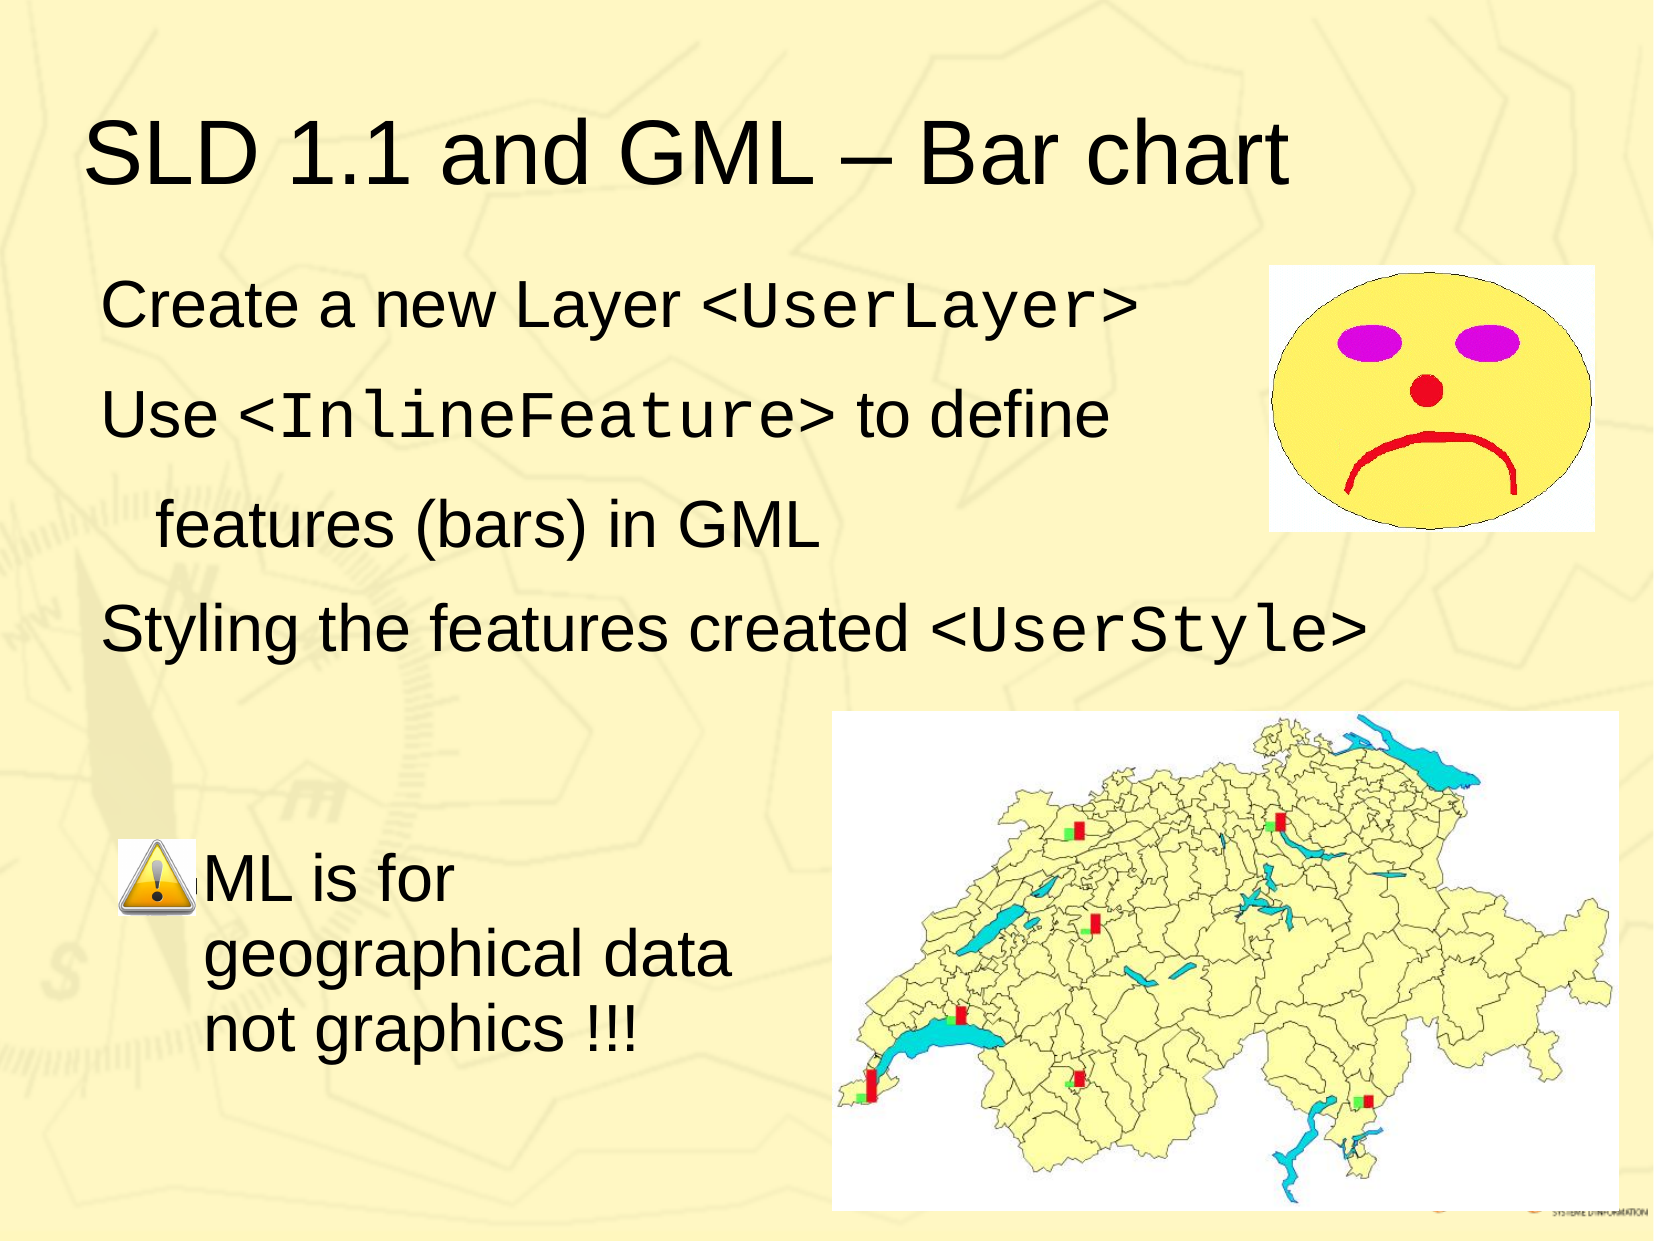

# SLD 1.1 and GML – Bar chart
Create a new Layer <UserLayer>
Use <InlineFeature> to define
 features (bars) in GML
Styling the features created <UserStyle>
GML is for geographical data not graphics !!!